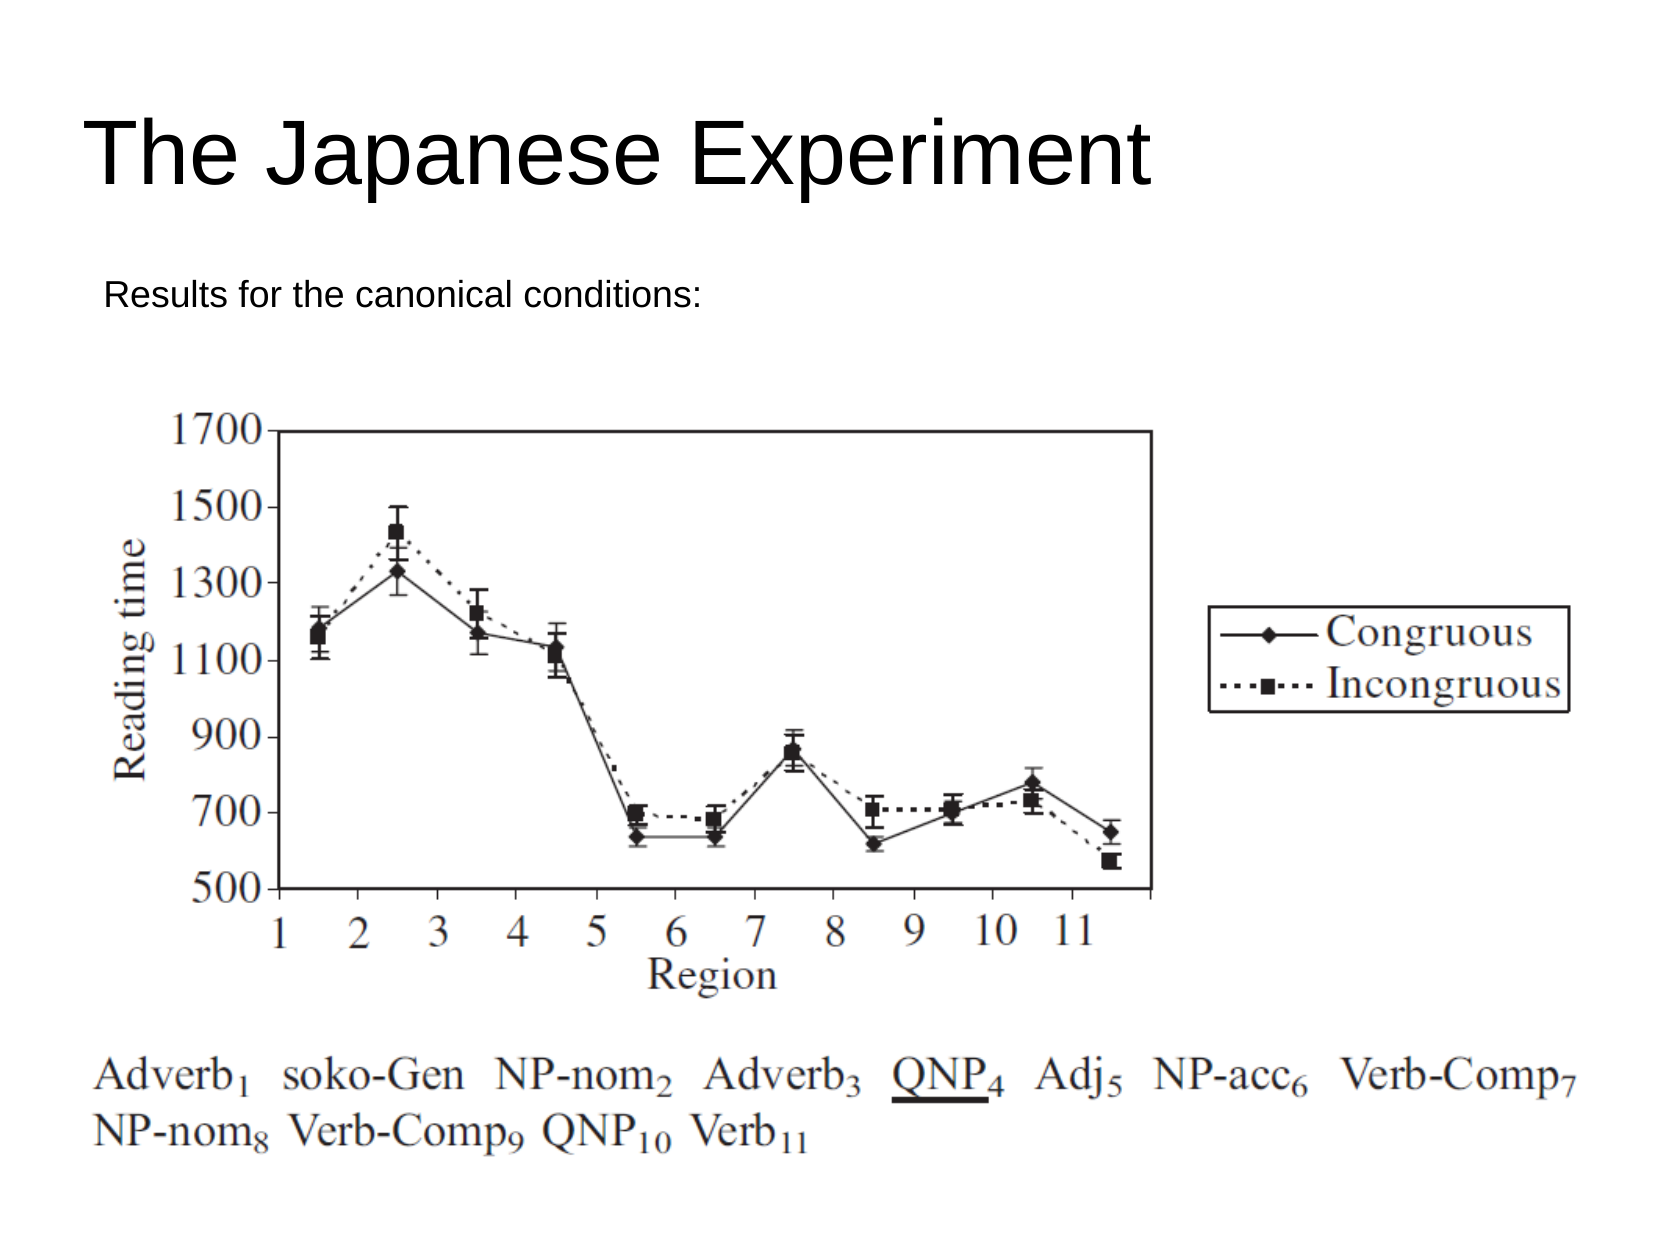

# The Japanese Experiment
Results for the canonical conditions: